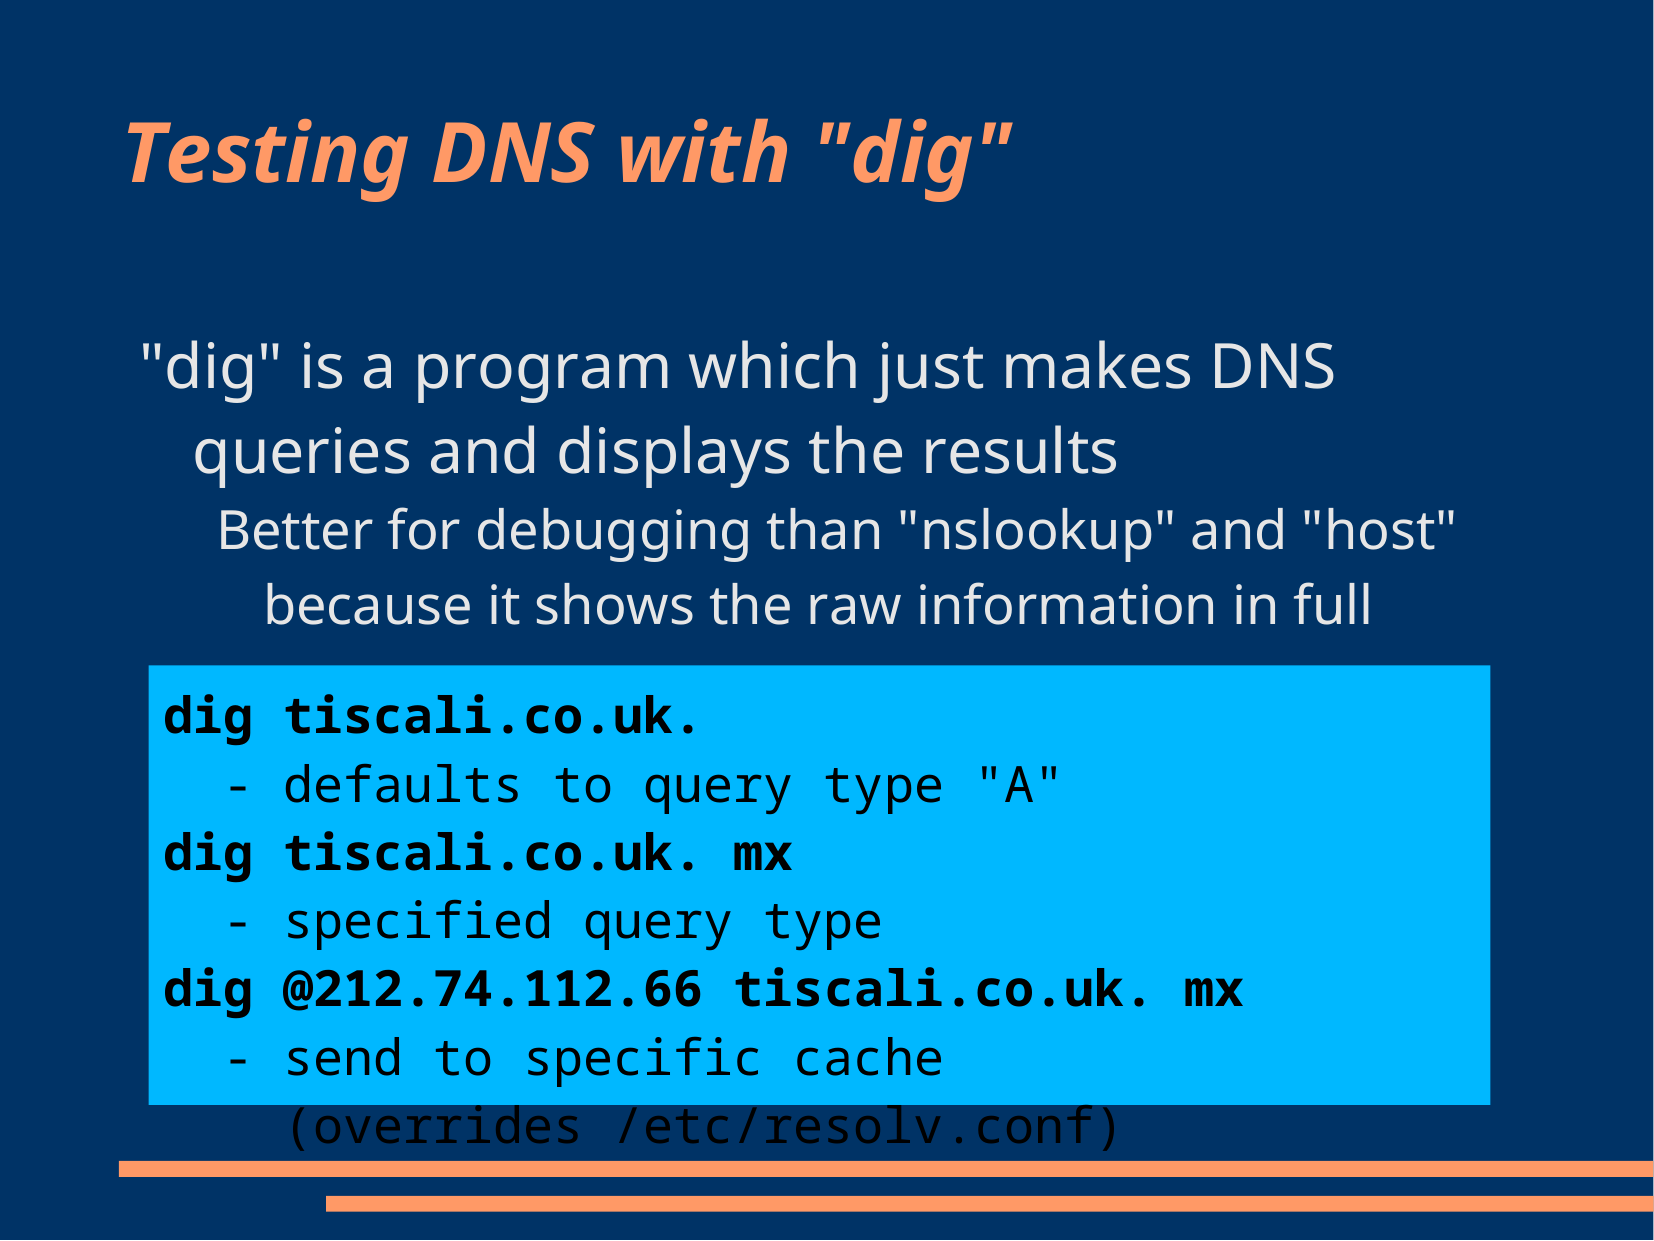

# Testing DNS with "dig"
"dig" is a program which just makes DNS queries and displays the results
Better for debugging than "nslookup" and "host" because it shows the raw information in full
dig tiscali.co.uk.
 - defaults to query type "A"
dig tiscali.co.uk. mx
 - specified query type
dig @212.74.112.66 tiscali.co.uk. mx
 - send to specific cache
 (overrides /etc/resolv.conf)